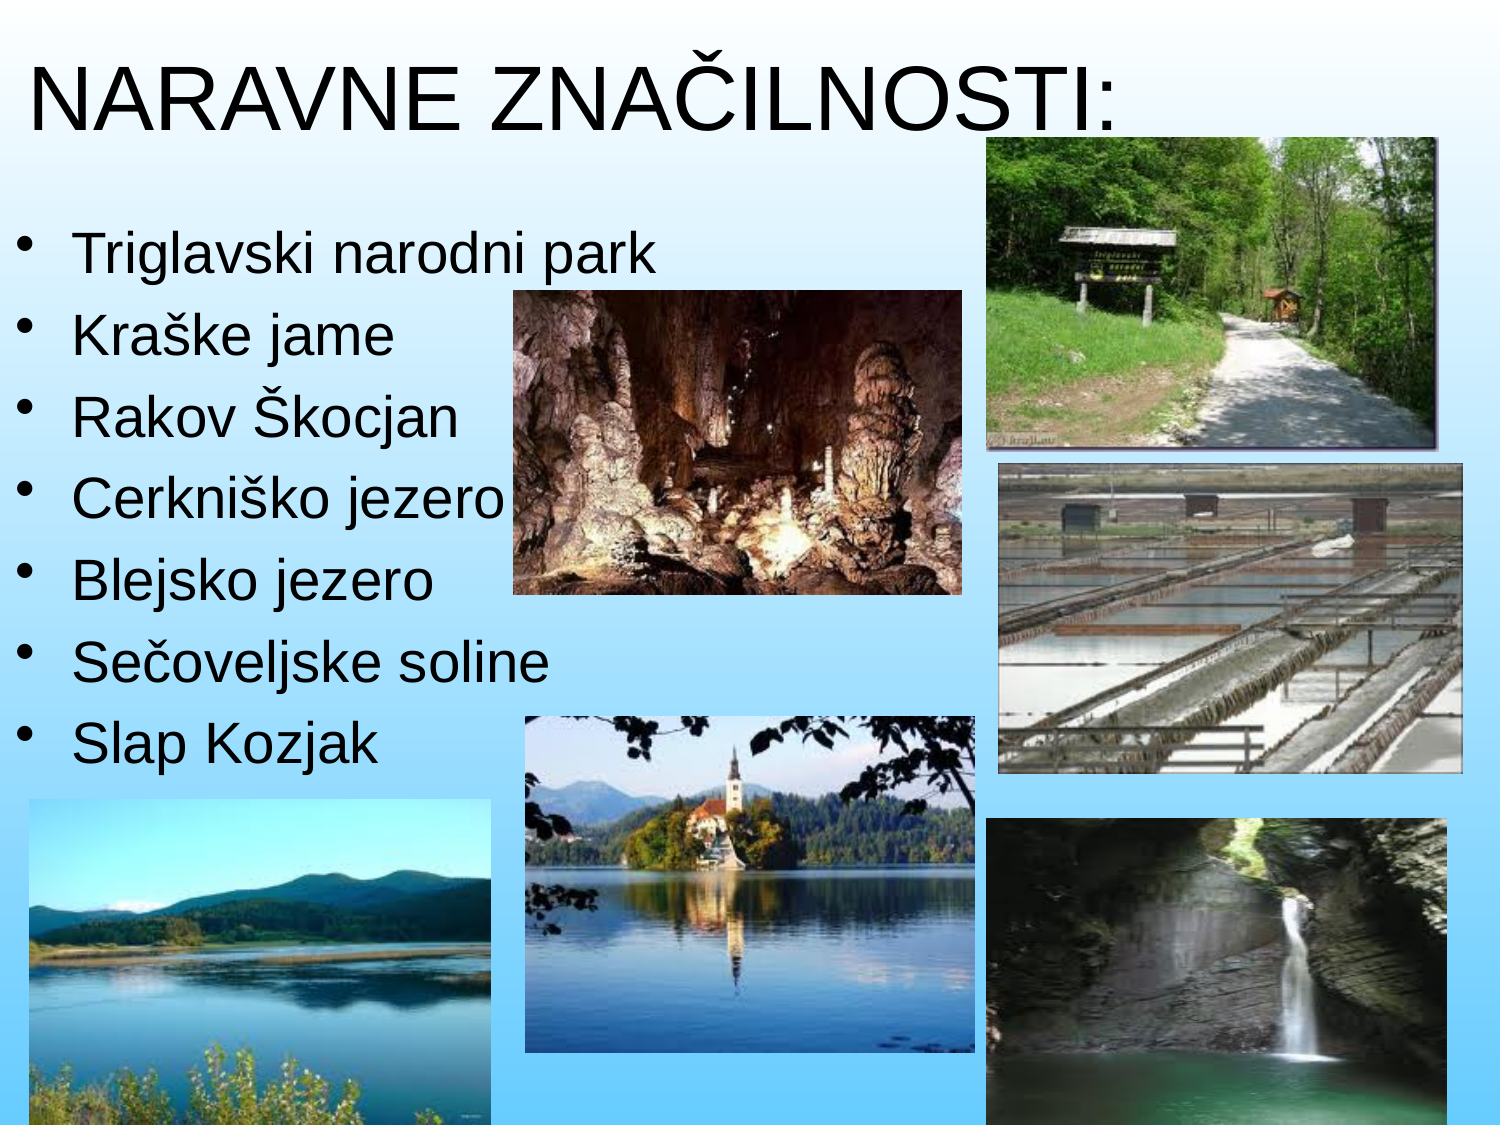

# NARAVNE ZNAČILNOSTI:
Triglavski narodni park
Kraške jame
Rakov Škocjan
Cerkniško jezero
Blejsko jezero
Sečoveljske soline
Slap Kozjak